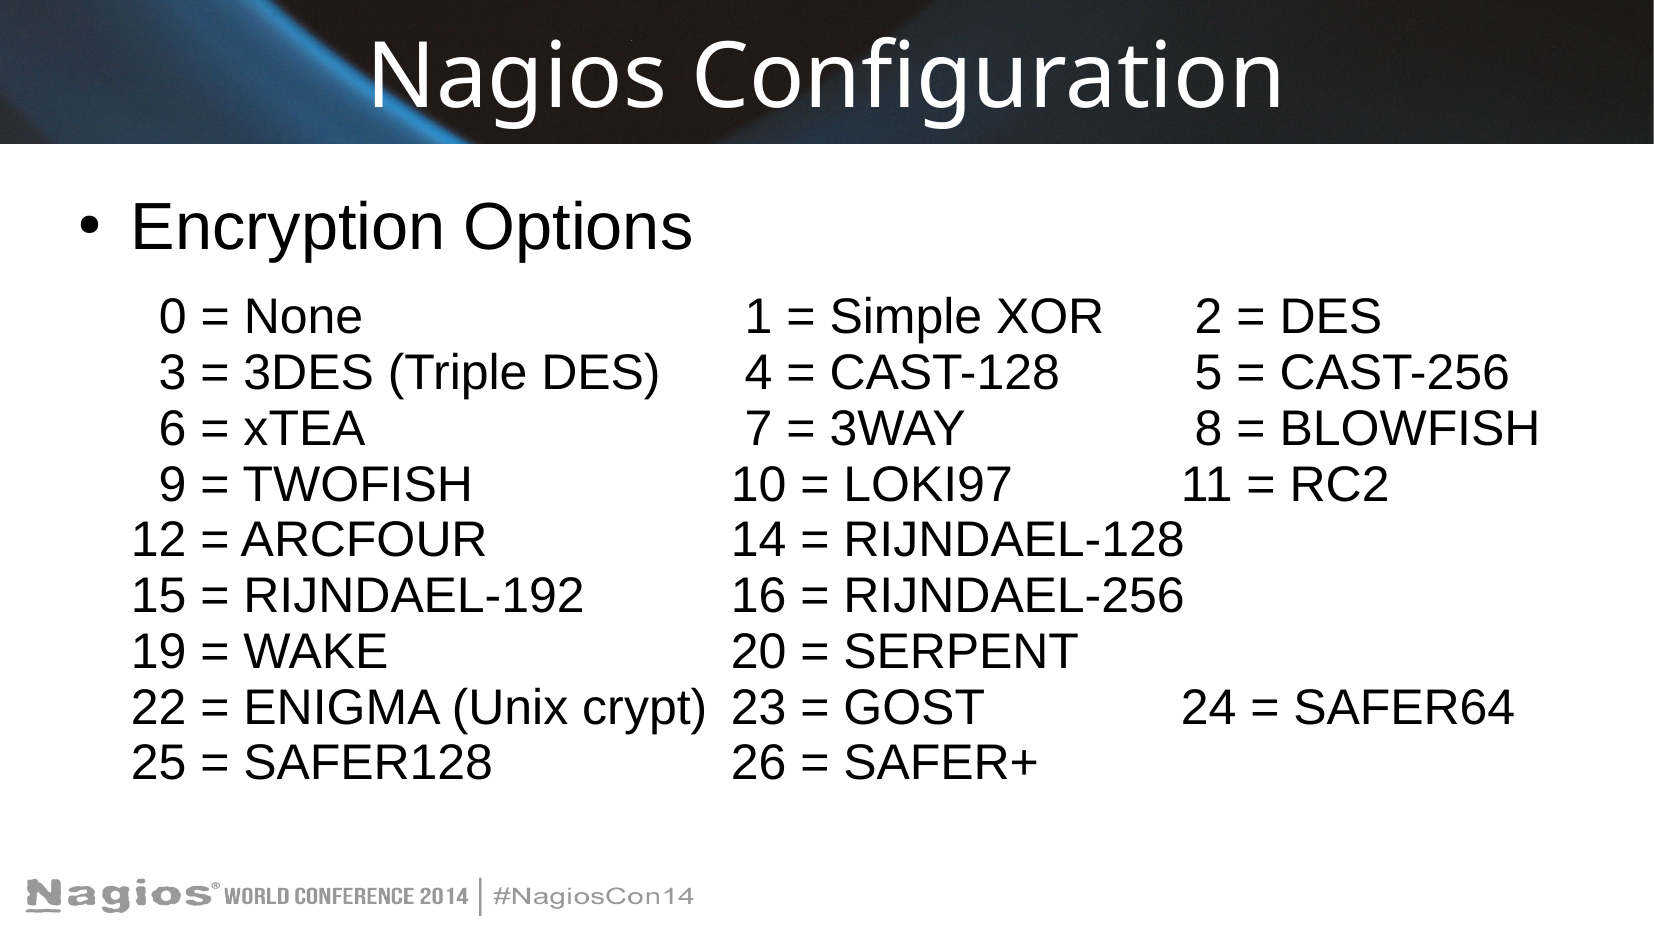

# Nagios Configuration
Encryption Options
 0 = None				 	 1 = Simple XOR 	 2 = DES
 3 = 3DES (Triple DES)	 4 = CAST-128		 5 = CAST-256
 6 = xTEA					 7 = 3WAY			 8 = BLOWFISH
 9 = TWOFISH				10 = LOKI97			11 = RC2
12 = ARCFOUR				14 = RIJNDAEL-128
15 = RIJNDAEL-192		16 = RIJNDAEL-256
19 = WAKE					20 = SERPENT
22 = ENIGMA (Unix crypt)	23 = GOST			24 = SAFER64
25 = SAFER128				26 = SAFER+